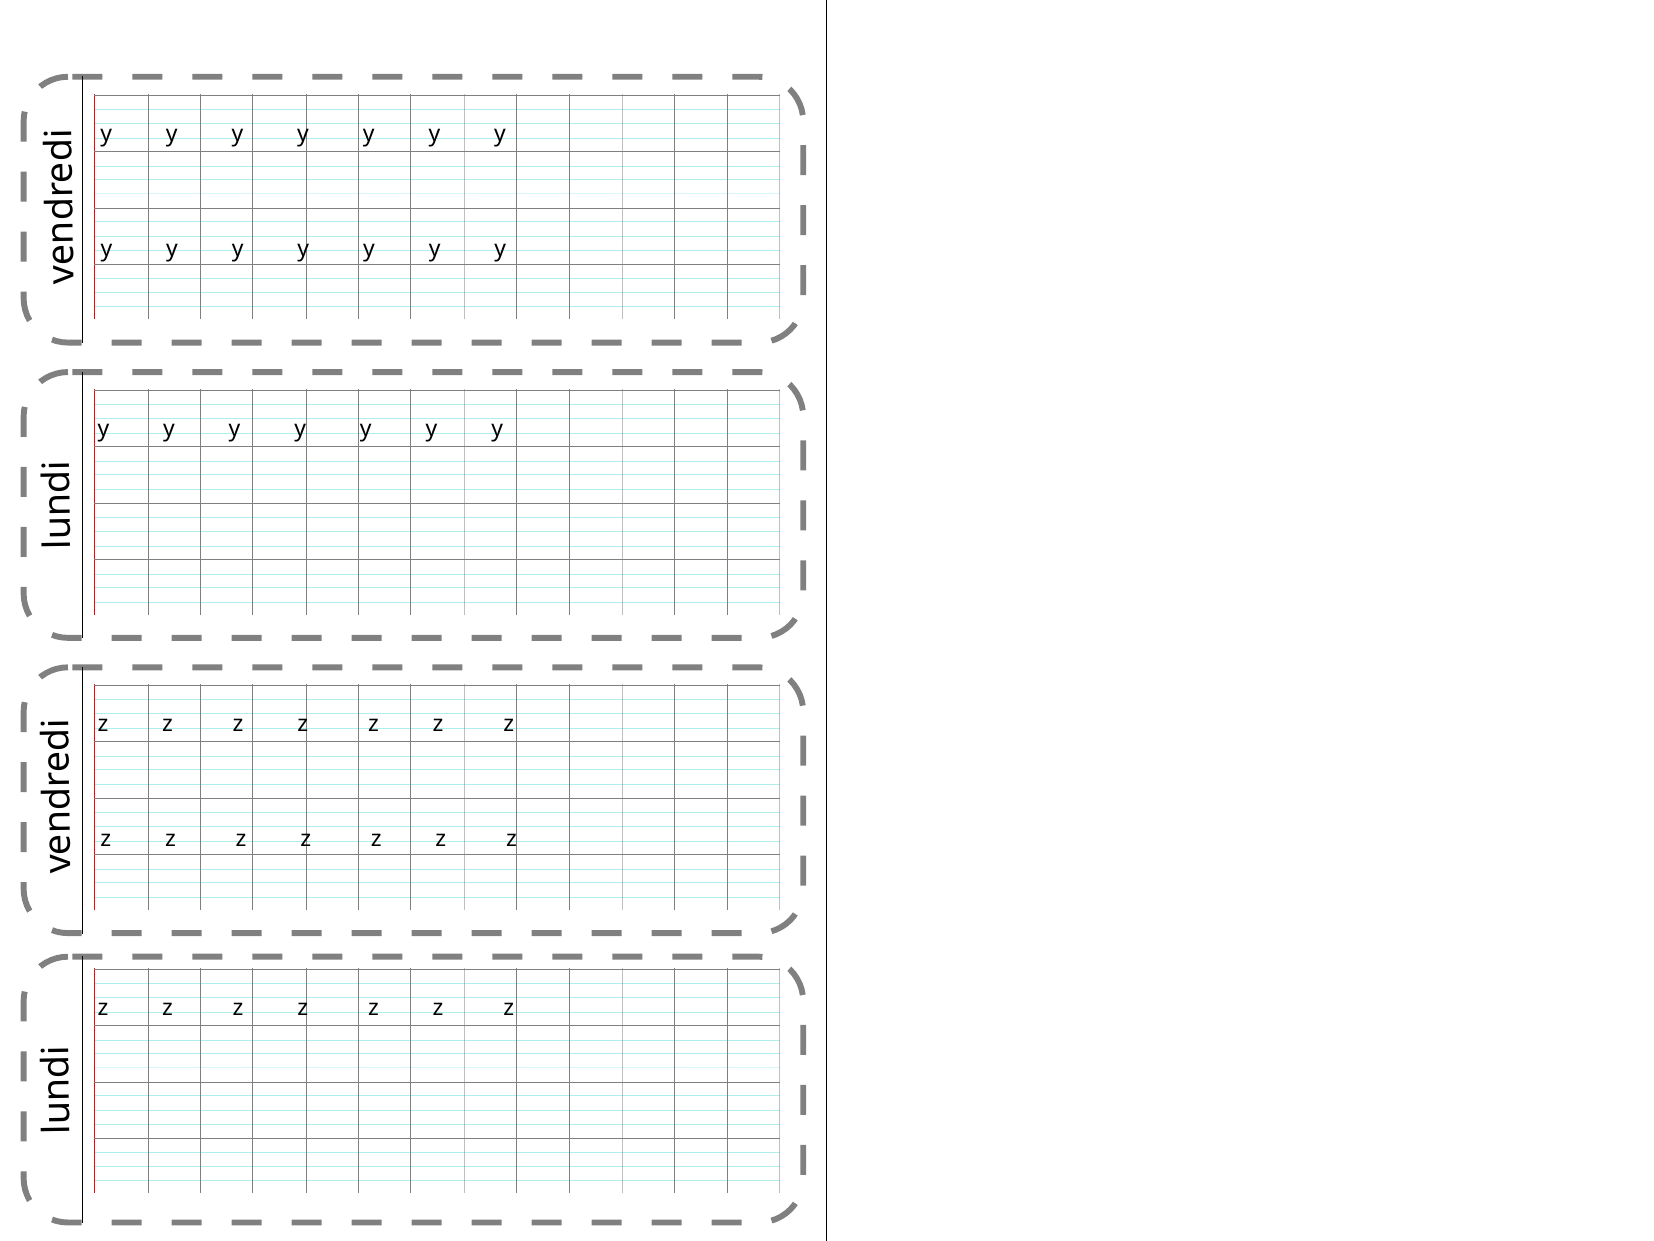

y y y y y y y
vendredi
y y y y y y y
y y y y y y y
lundi
z z z z z z z
vendredi
z z z z z z z
z z z z z z z
lundi